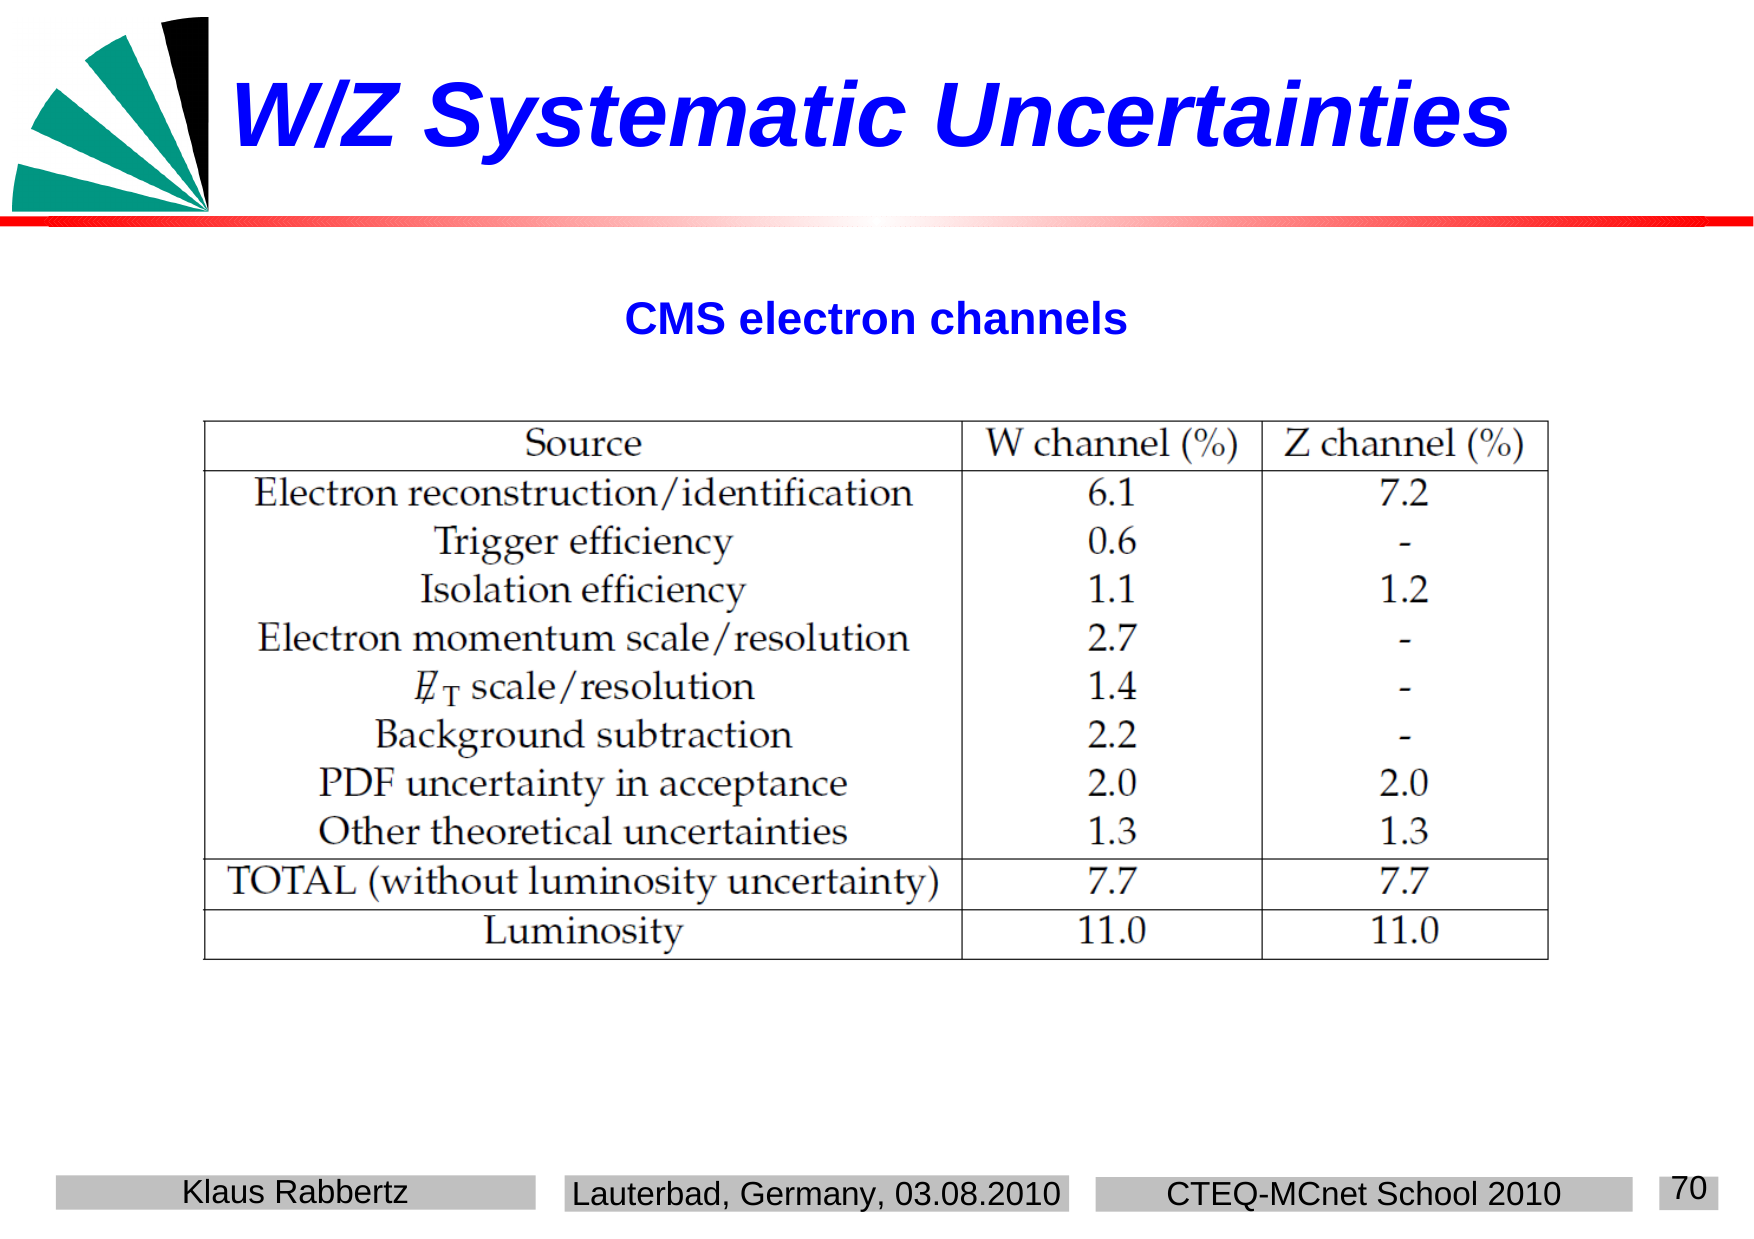

# W/Z Systematic Uncertainties
CMS electron channels